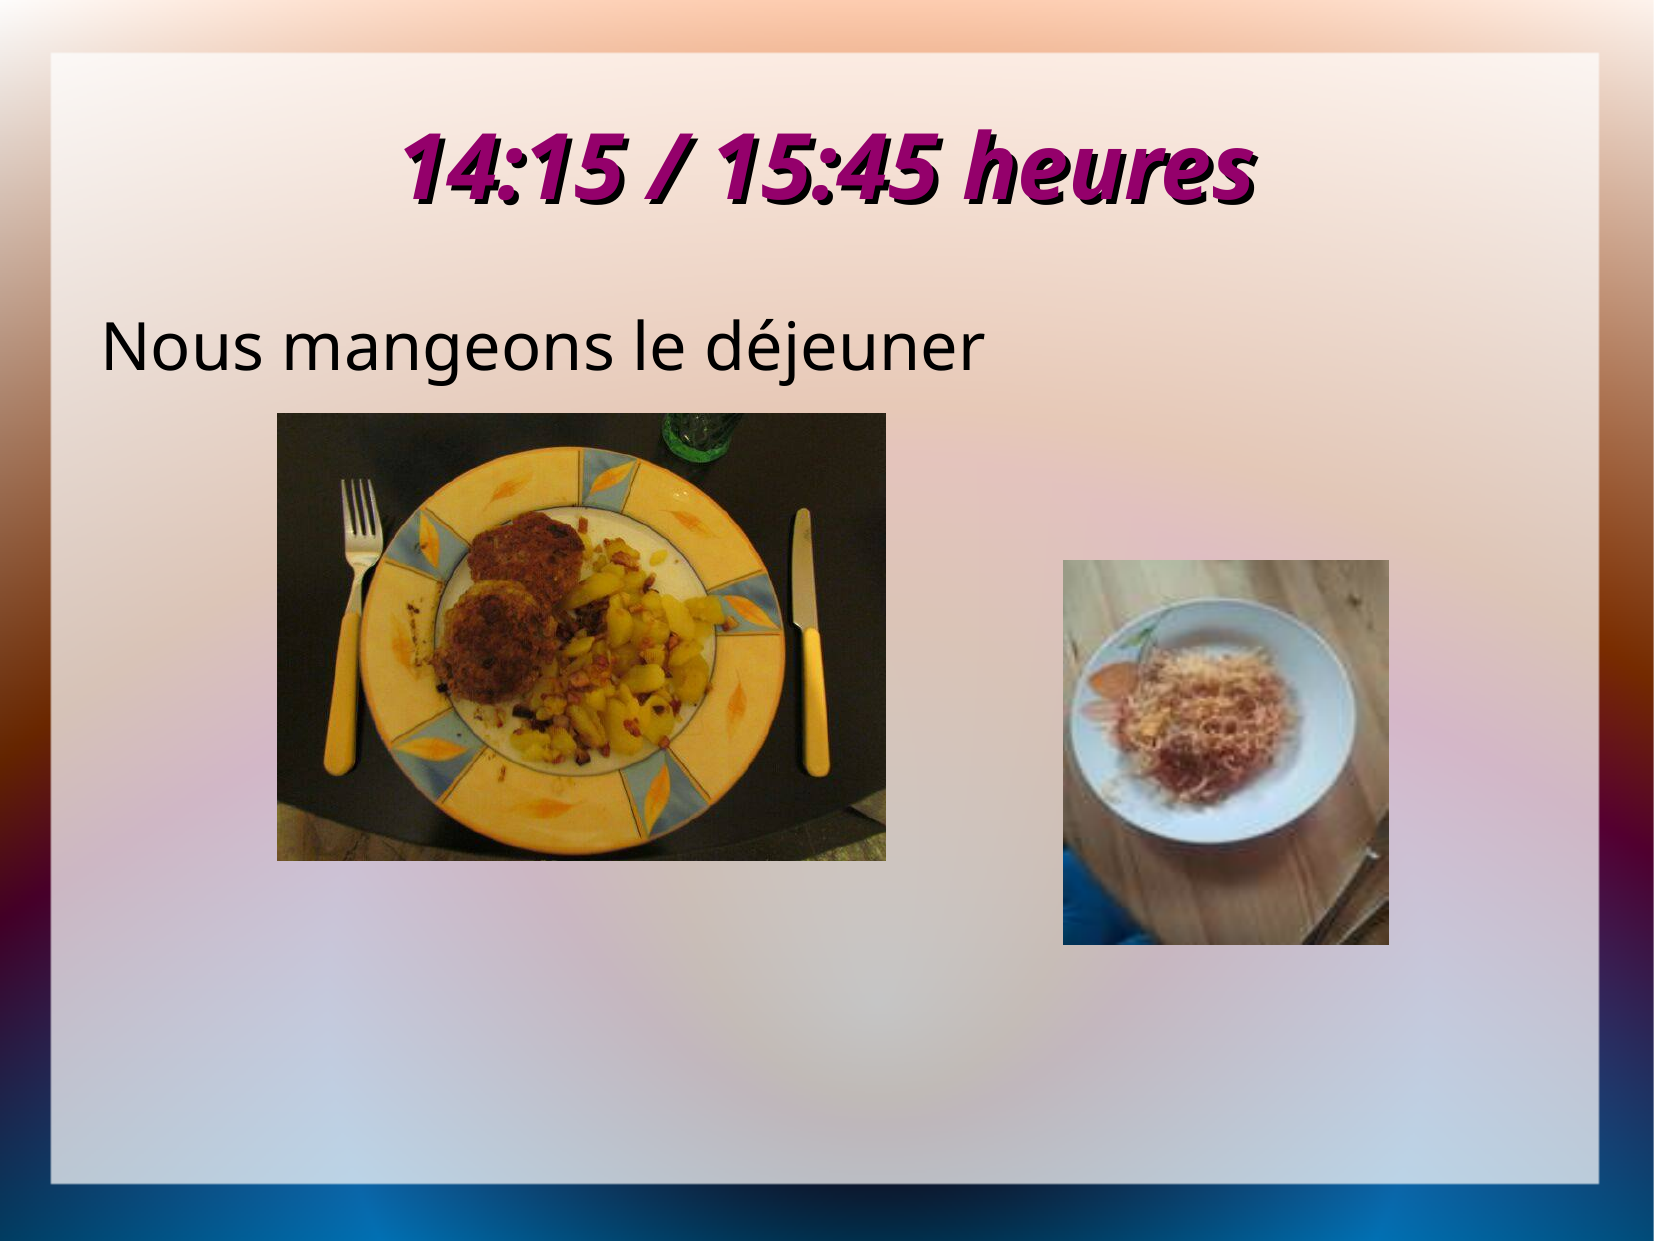

# 14:15 / 15:45 heures
Nous mangeons le déjeuner